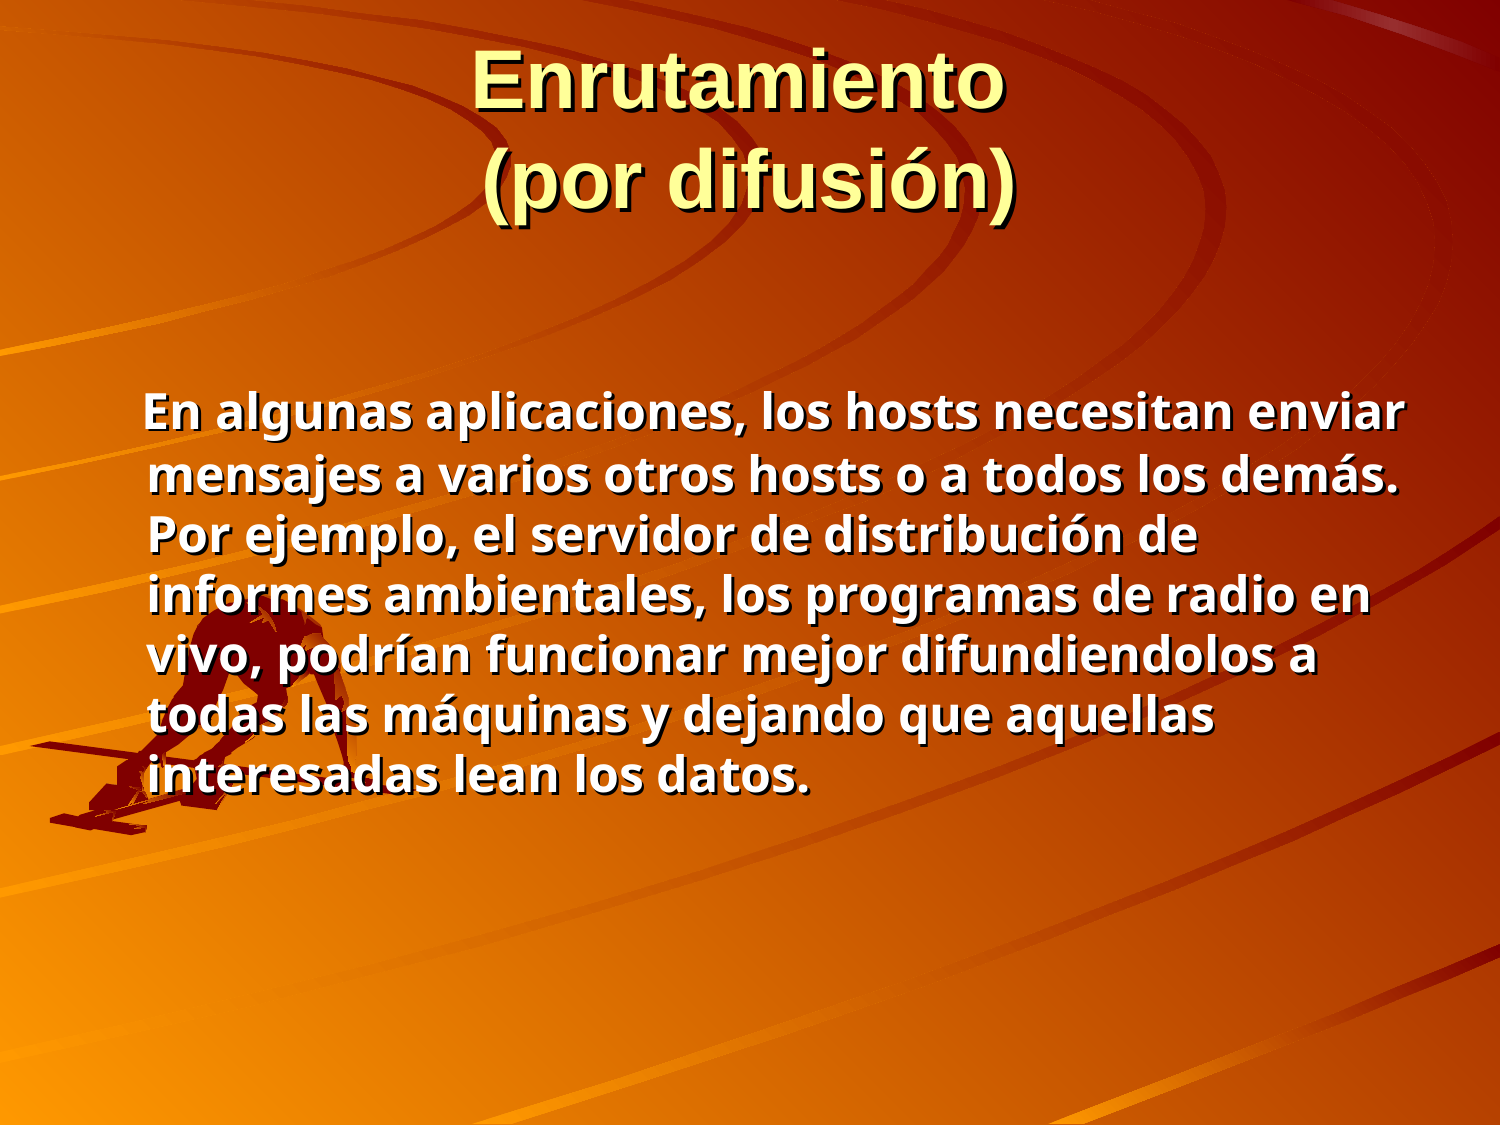

# Enrutamiento (por difusión)
 En algunas aplicaciones, los hosts necesitan enviar mensajes a varios otros hosts o a todos los demás. Por ejemplo, el servidor de distribución de informes ambientales, los programas de radio en vivo, podrían funcionar mejor difundiendolos a todas las máquinas y dejando que aquellas interesadas lean los datos.